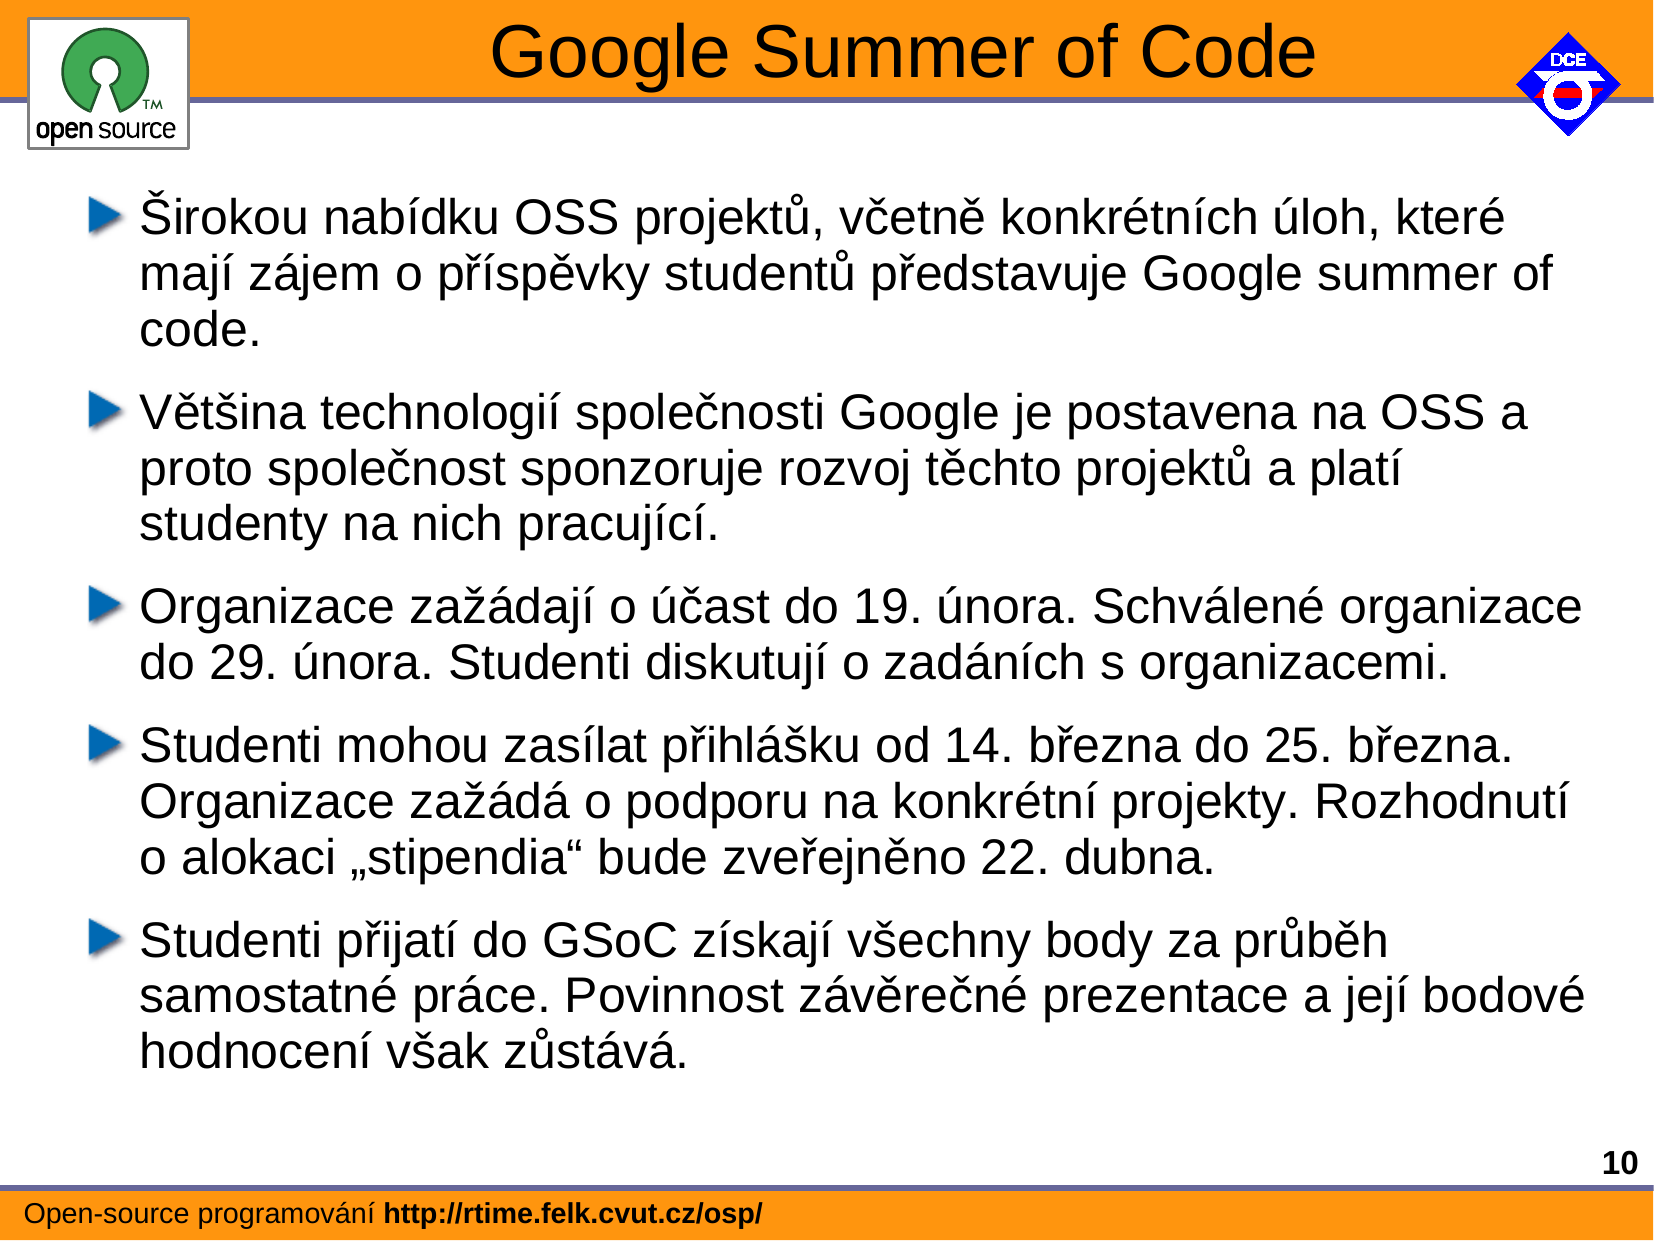

# Google Summer of Code
Širokou nabídku OSS projektů, včetně konkrétních úloh, které mají zájem o příspěvky studentů představuje Google summer of code.
Většina technologií společnosti Google je postavena na OSS a proto společnost sponzoruje rozvoj těchto projektů a platí studenty na nich pracující.
Organizace zažádají o účast do 19. února. Schválené organizace do 29. února. Studenti diskutují o zadáních s organizacemi.
Studenti mohou zasílat přihlášku od 14. března do 25. března. Organizace zažádá o podporu na konkrétní projekty. Rozhodnutí o alokaci „stipendia“ bude zveřejněno 22. dubna.
Studenti přijatí do GSoC získají všechny body za průběh samostatné práce. Povinnost závěrečné prezentace a její bodové hodnocení však zůstává.